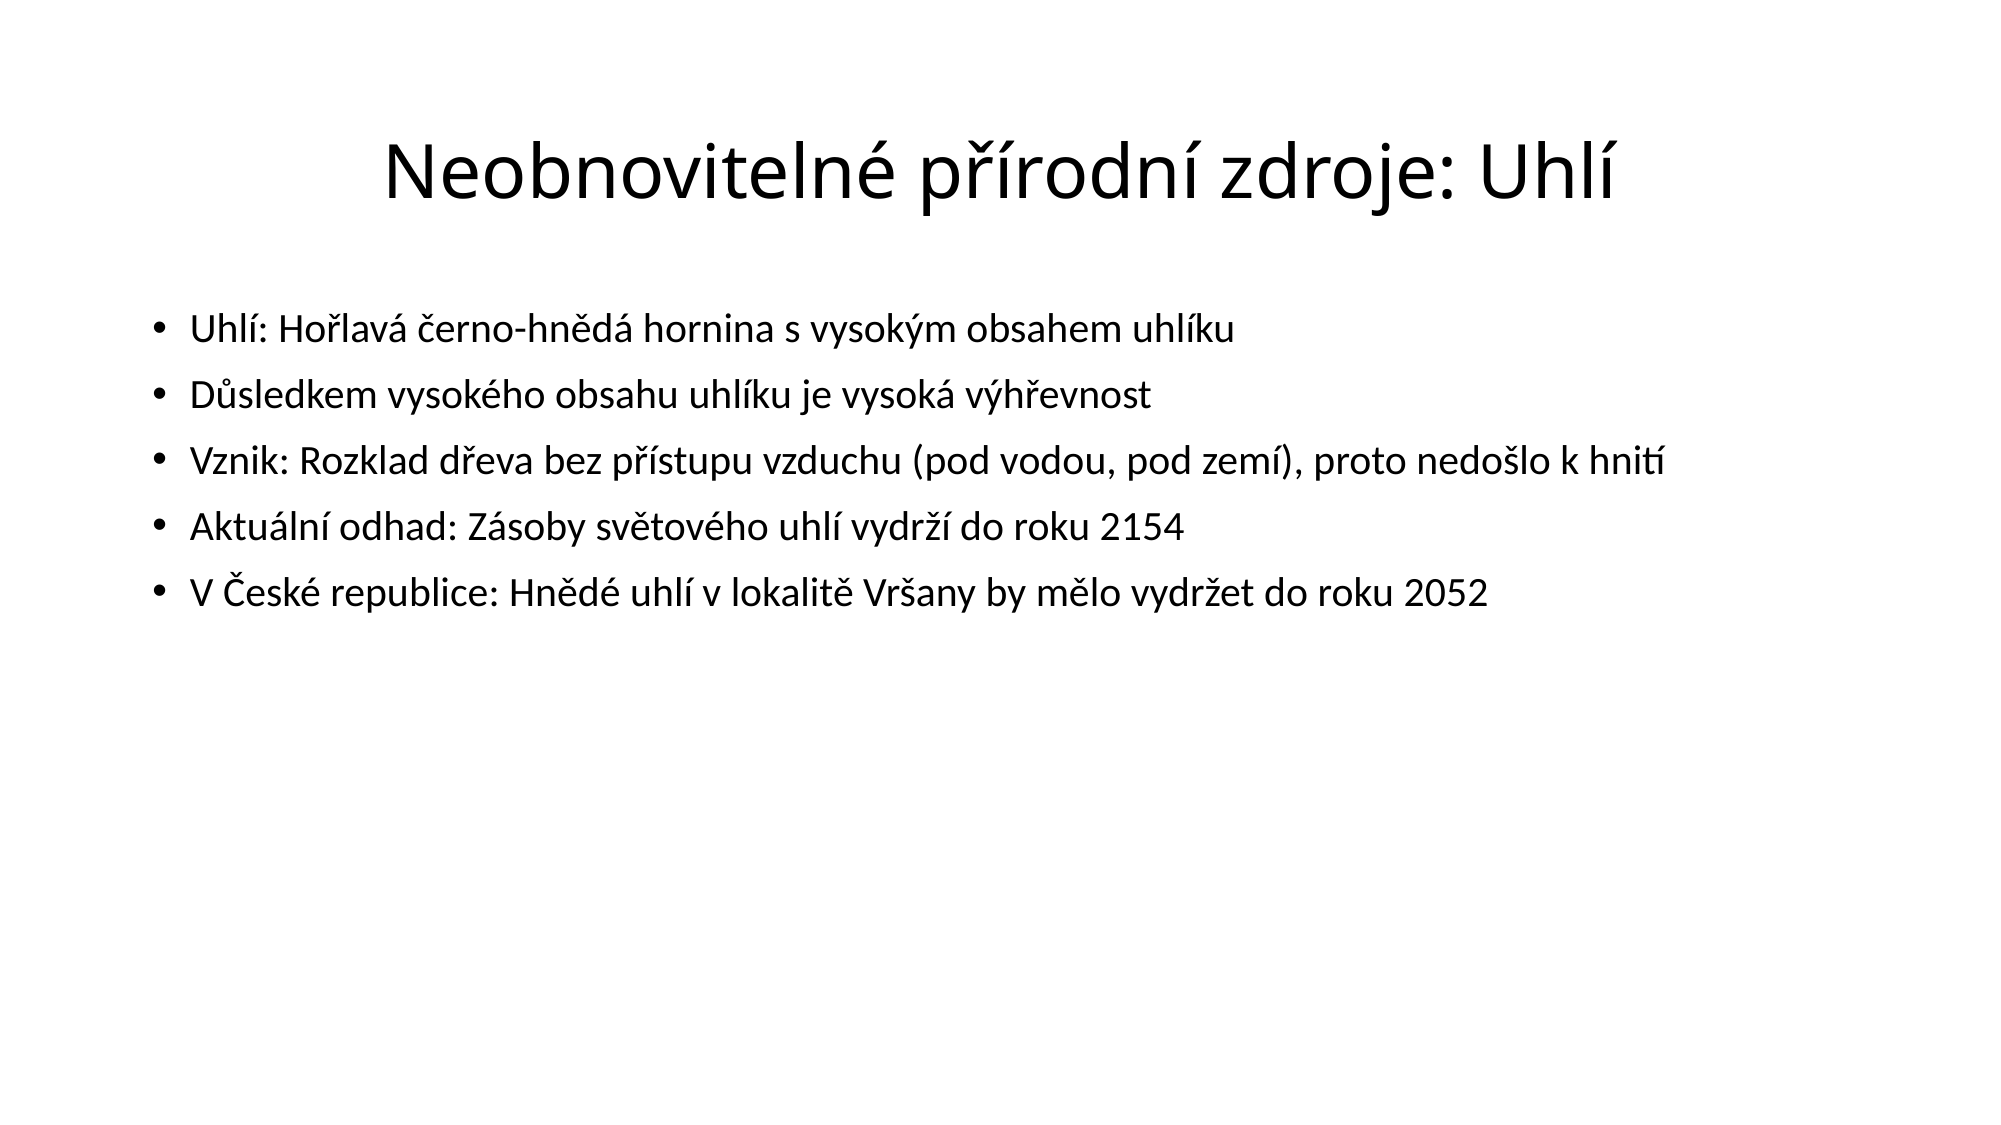

# Neobnovitelné přírodní zdroje: Uhlí
Uhlí: Hořlavá černo-hnědá hornina s vysokým obsahem uhlíku
Důsledkem vysokého obsahu uhlíku je vysoká výhřevnost
Vznik: Rozklad dřeva bez přístupu vzduchu (pod vodou, pod zemí), proto nedošlo k hnití
Aktuální odhad: Zásoby světového uhlí vydrží do roku 2154
V České republice: Hnědé uhlí v lokalitě Vršany by mělo vydržet do roku 2052